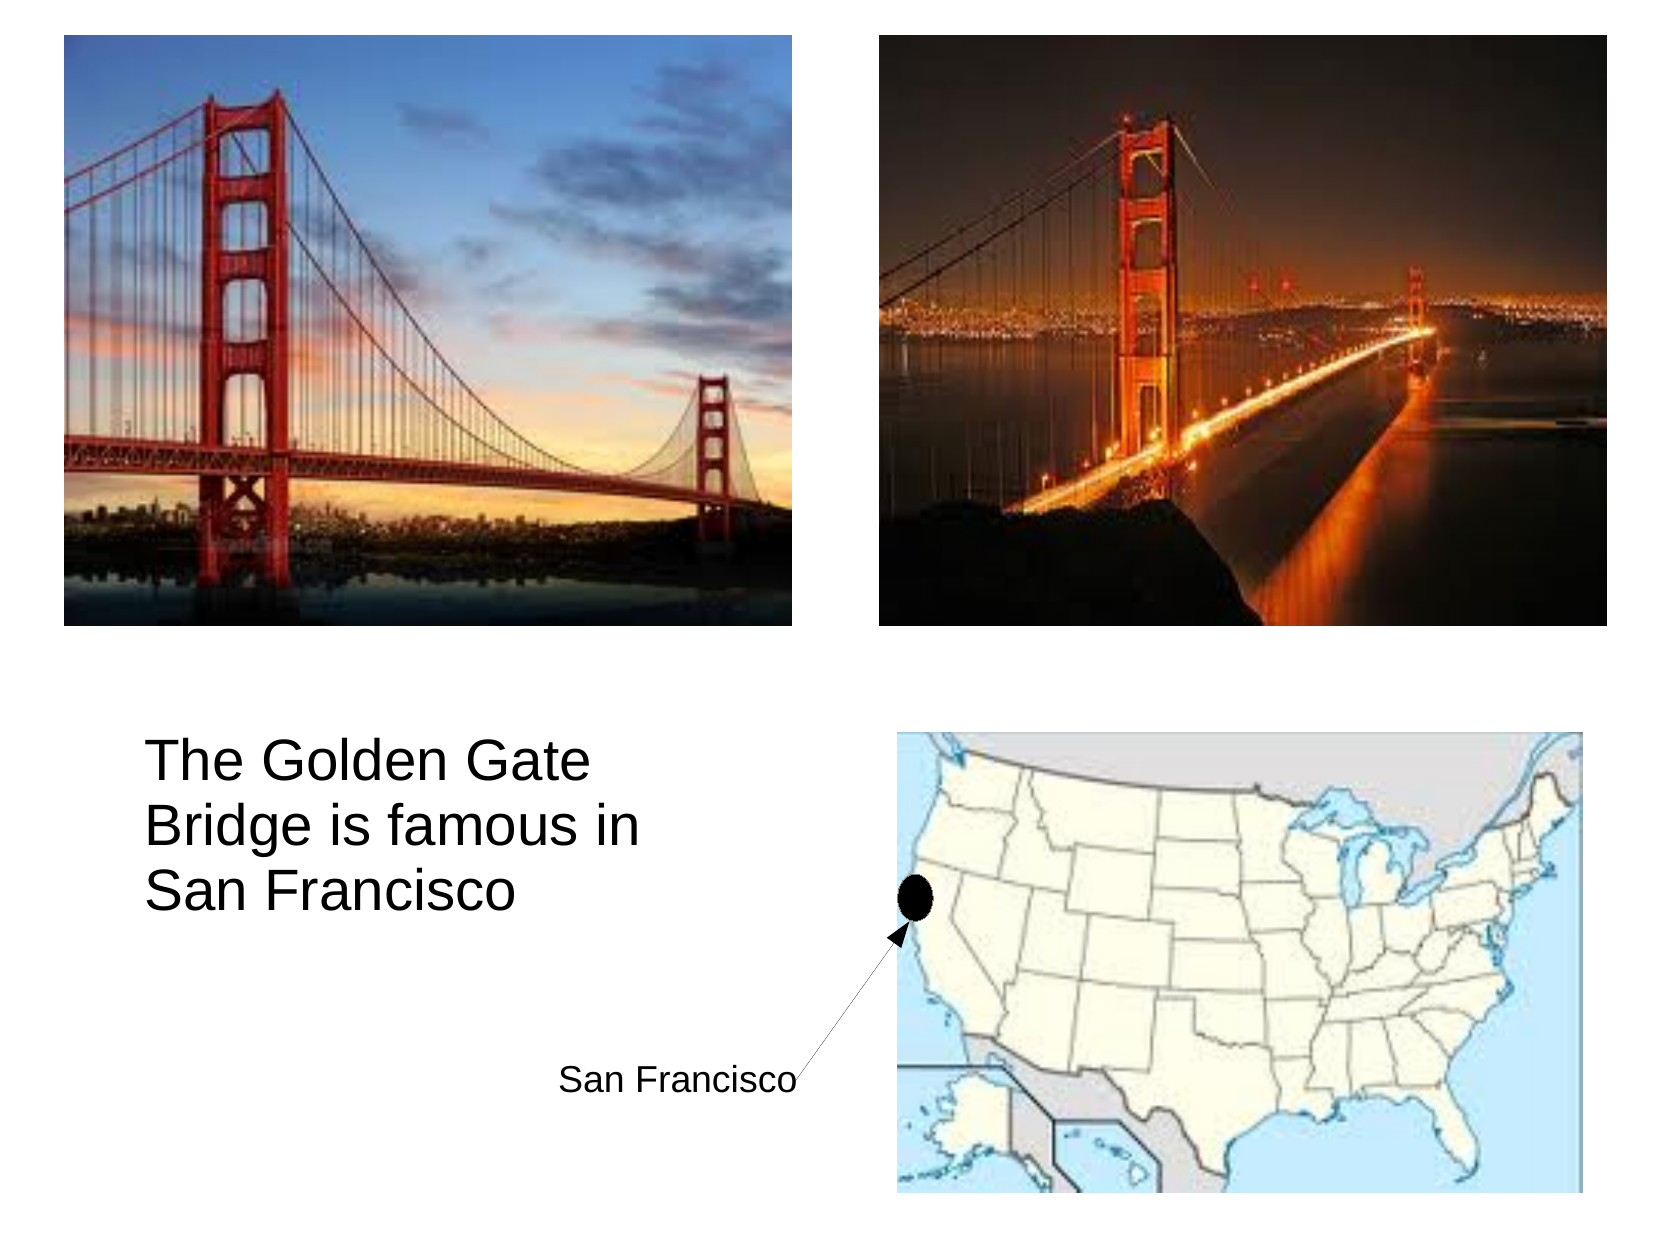

The Golden Gate Bridge is famous in San Francisco
San Francisco